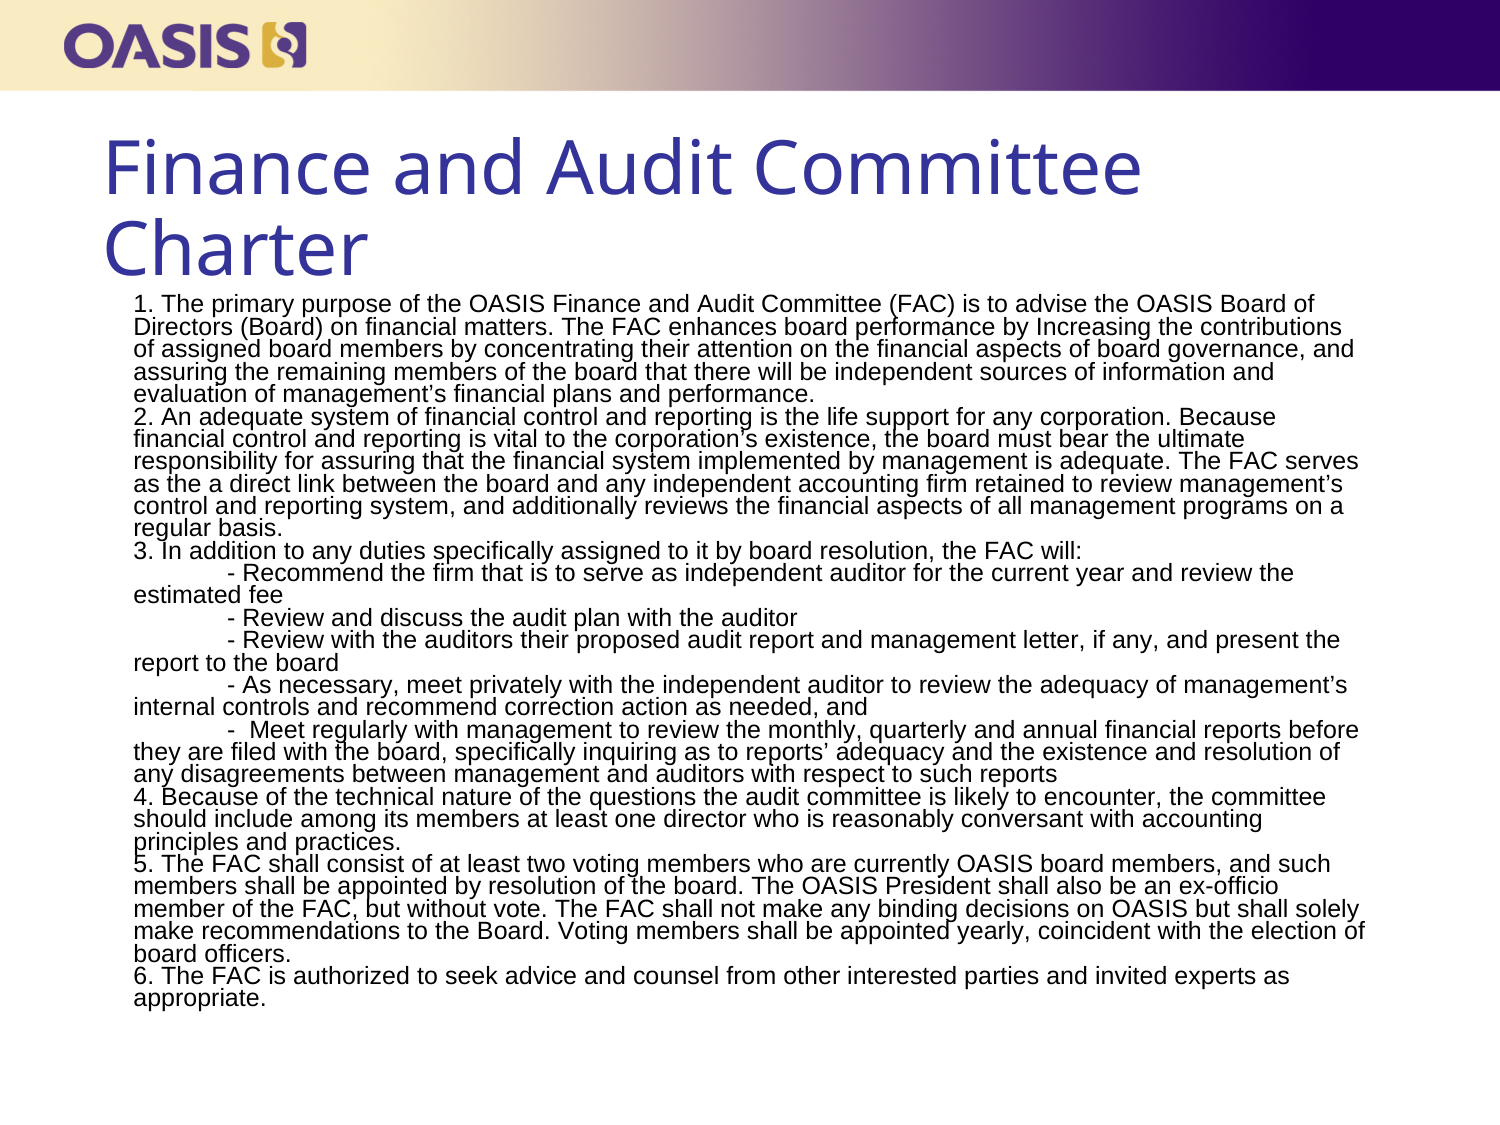

# Finance and Audit Committee Charter
	1. The primary purpose of the OASIS Finance and Audit Committee (FAC) is to advise the OASIS Board of Directors (Board) on financial matters. The FAC enhances board performance by Increasing the contributions of assigned board members by concentrating their attention on the financial aspects of board governance, and assuring the remaining members of the board that there will be independent sources of information and evaluation of management’s financial plans and performance.
2. An adequate system of financial control and reporting is the life support for any corporation. Because financial control and reporting is vital to the corporation’s existence, the board must bear the ultimate responsibility for assuring that the financial system implemented by management is adequate. The FAC serves as the a direct link between the board and any independent accounting firm retained to review management’s control and reporting system, and additionally reviews the financial aspects of all management programs on a regular basis.
3. In addition to any duties specifically assigned to it by board resolution, the FAC will:
	- Recommend the firm that is to serve as independent auditor for the current year and review the estimated fee
	- Review and discuss the audit plan with the auditor
	- Review with the auditors their proposed audit report and management letter, if any, and present the report to the board
	- As necessary, meet privately with the independent auditor to review the adequacy of management’s internal controls and recommend correction action as needed, and
	- Meet regularly with management to review the monthly, quarterly and annual financial reports before they are filed with the board, specifically inquiring as to reports’ adequacy and the existence and resolution of any disagreements between management and auditors with respect to such reports
4. Because of the technical nature of the questions the audit committee is likely to encounter, the committee should include among its members at least one director who is reasonably conversant with accounting principles and practices.
5. The FAC shall consist of at least two voting members who are currently OASIS board members, and such members shall be appointed by resolution of the board. The OASIS President shall also be an ex-officio member of the FAC, but without vote. The FAC shall not make any binding decisions on OASIS but shall solely make recommendations to the Board. Voting members shall be appointed yearly, coincident with the election of board officers.
6. The FAC is authorized to seek advice and counsel from other interested parties and invited experts as appropriate.